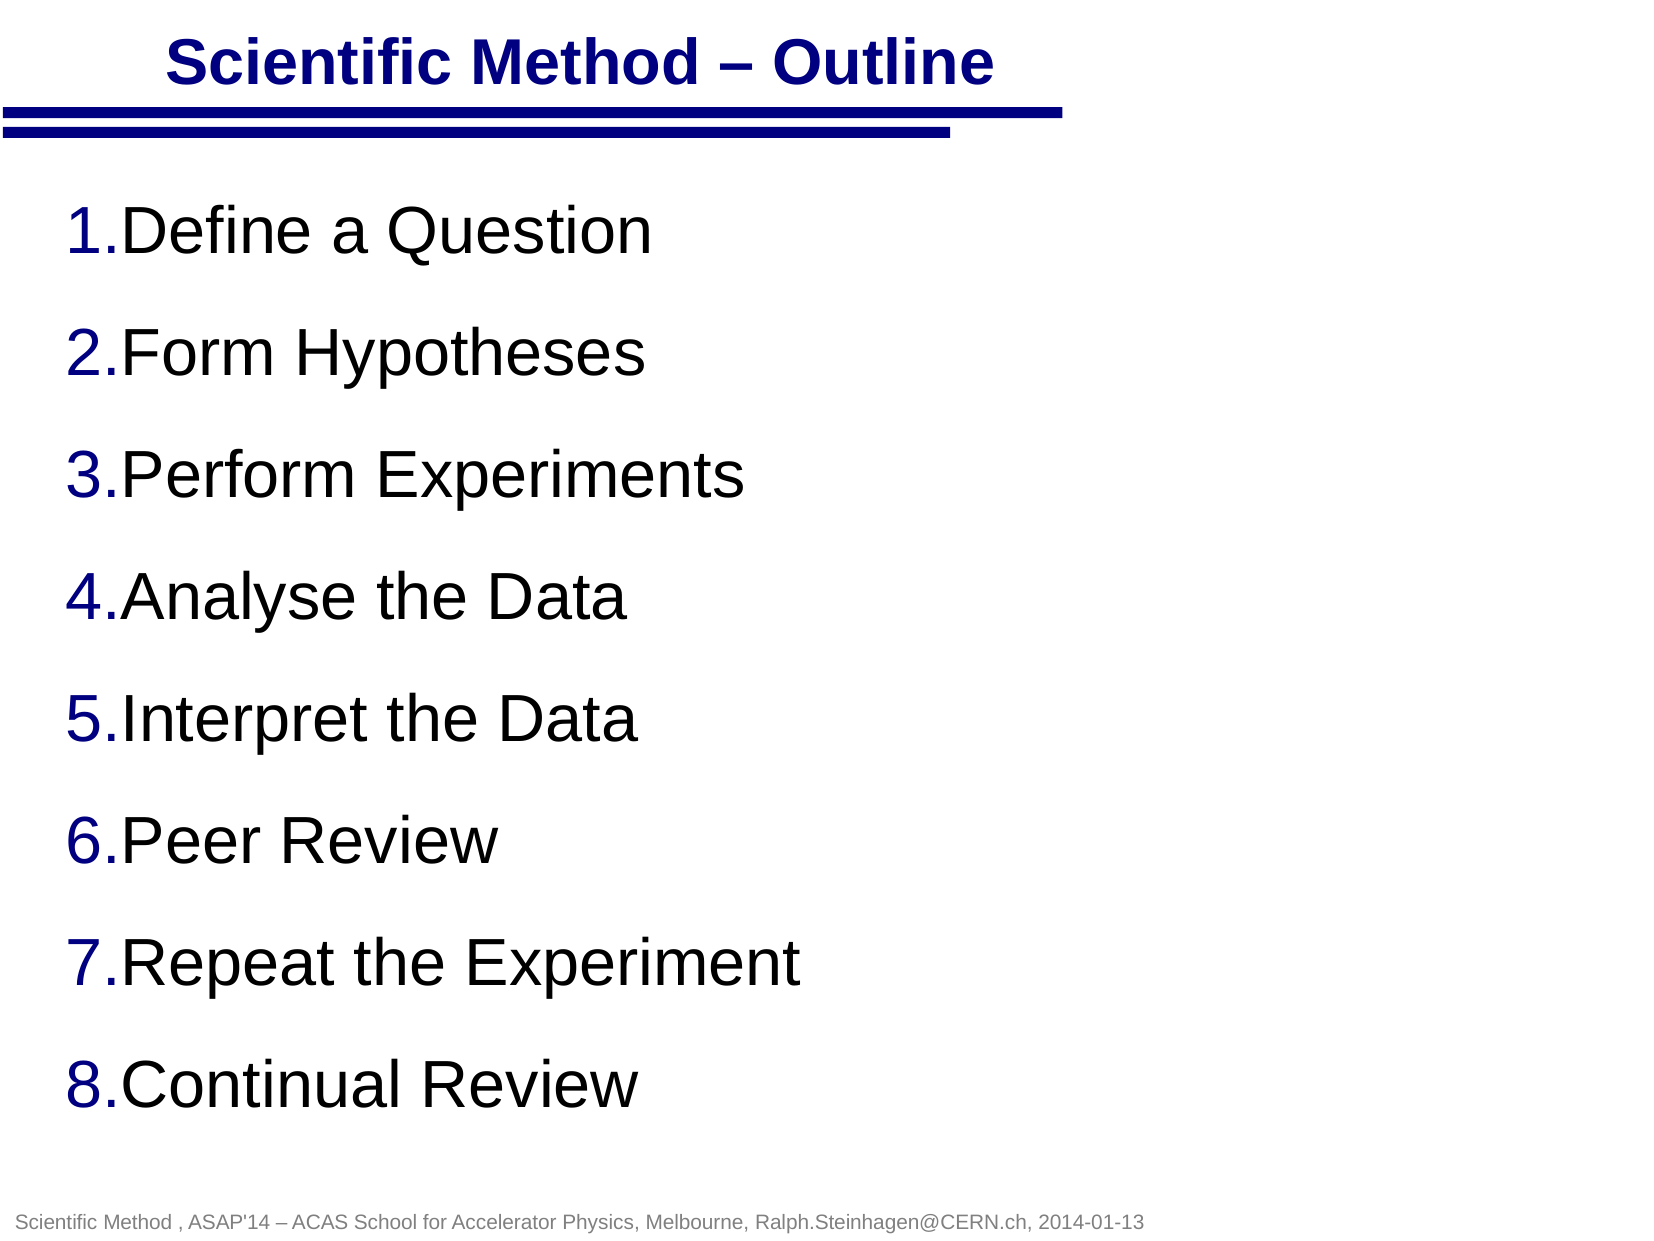

# Scientific Method – Outline
Define a Question
Form Hypotheses
Perform Experiments
Analyse the Data
Interpret the Data
Peer Review
Repeat the Experiment
Continual Review